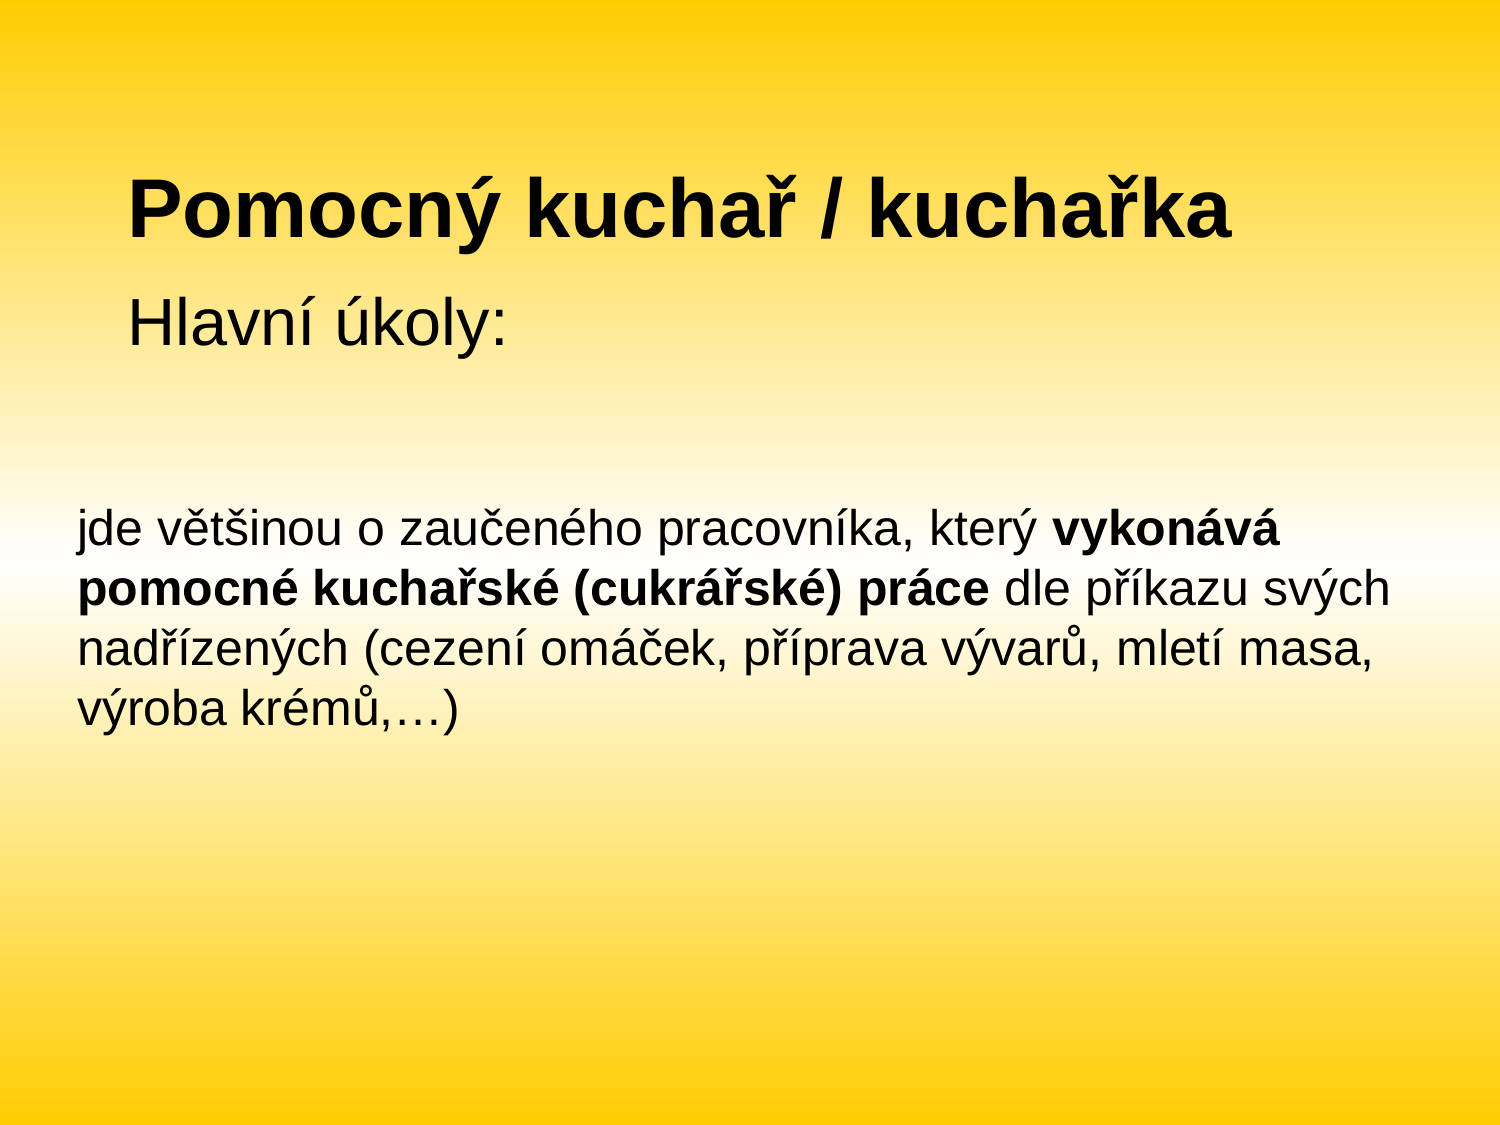

# Pomocný kuchař / kuchařka Hlavní úkoly:
jde většinou o zaučeného pracovníka, který vykonává pomocné kuchařské (cukrářské) práce dle příkazu svých nadřízených (cezení omáček, příprava vývarů, mletí masa, výroba krémů,…)